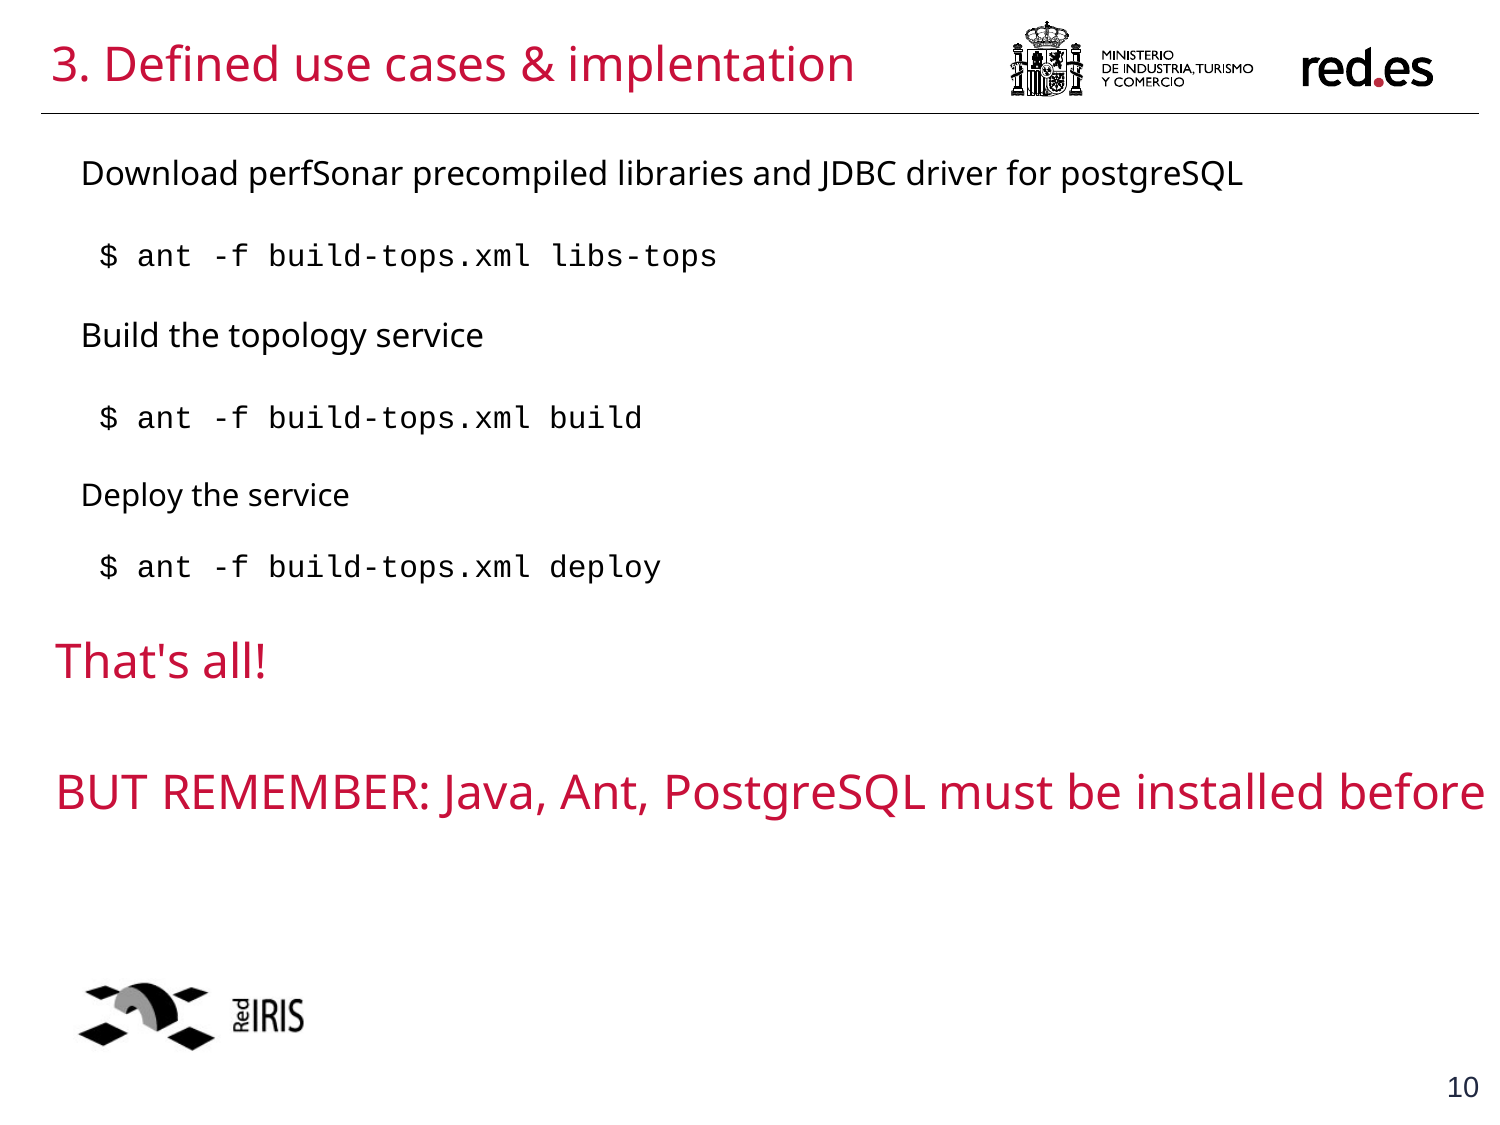

3. Defined use cases & implentation
Download perfSonar precompiled libraries and JDBC driver for postgreSQL
 $ ant -f build-tops.xml libs-tops
Build the topology service
 $ ant -f build-tops.xml build
Deploy the service
 $ ant -f build-tops.xml deploy
#
That's all!
BUT REMEMBER: Java, Ant, PostgreSQL must be installed before
10